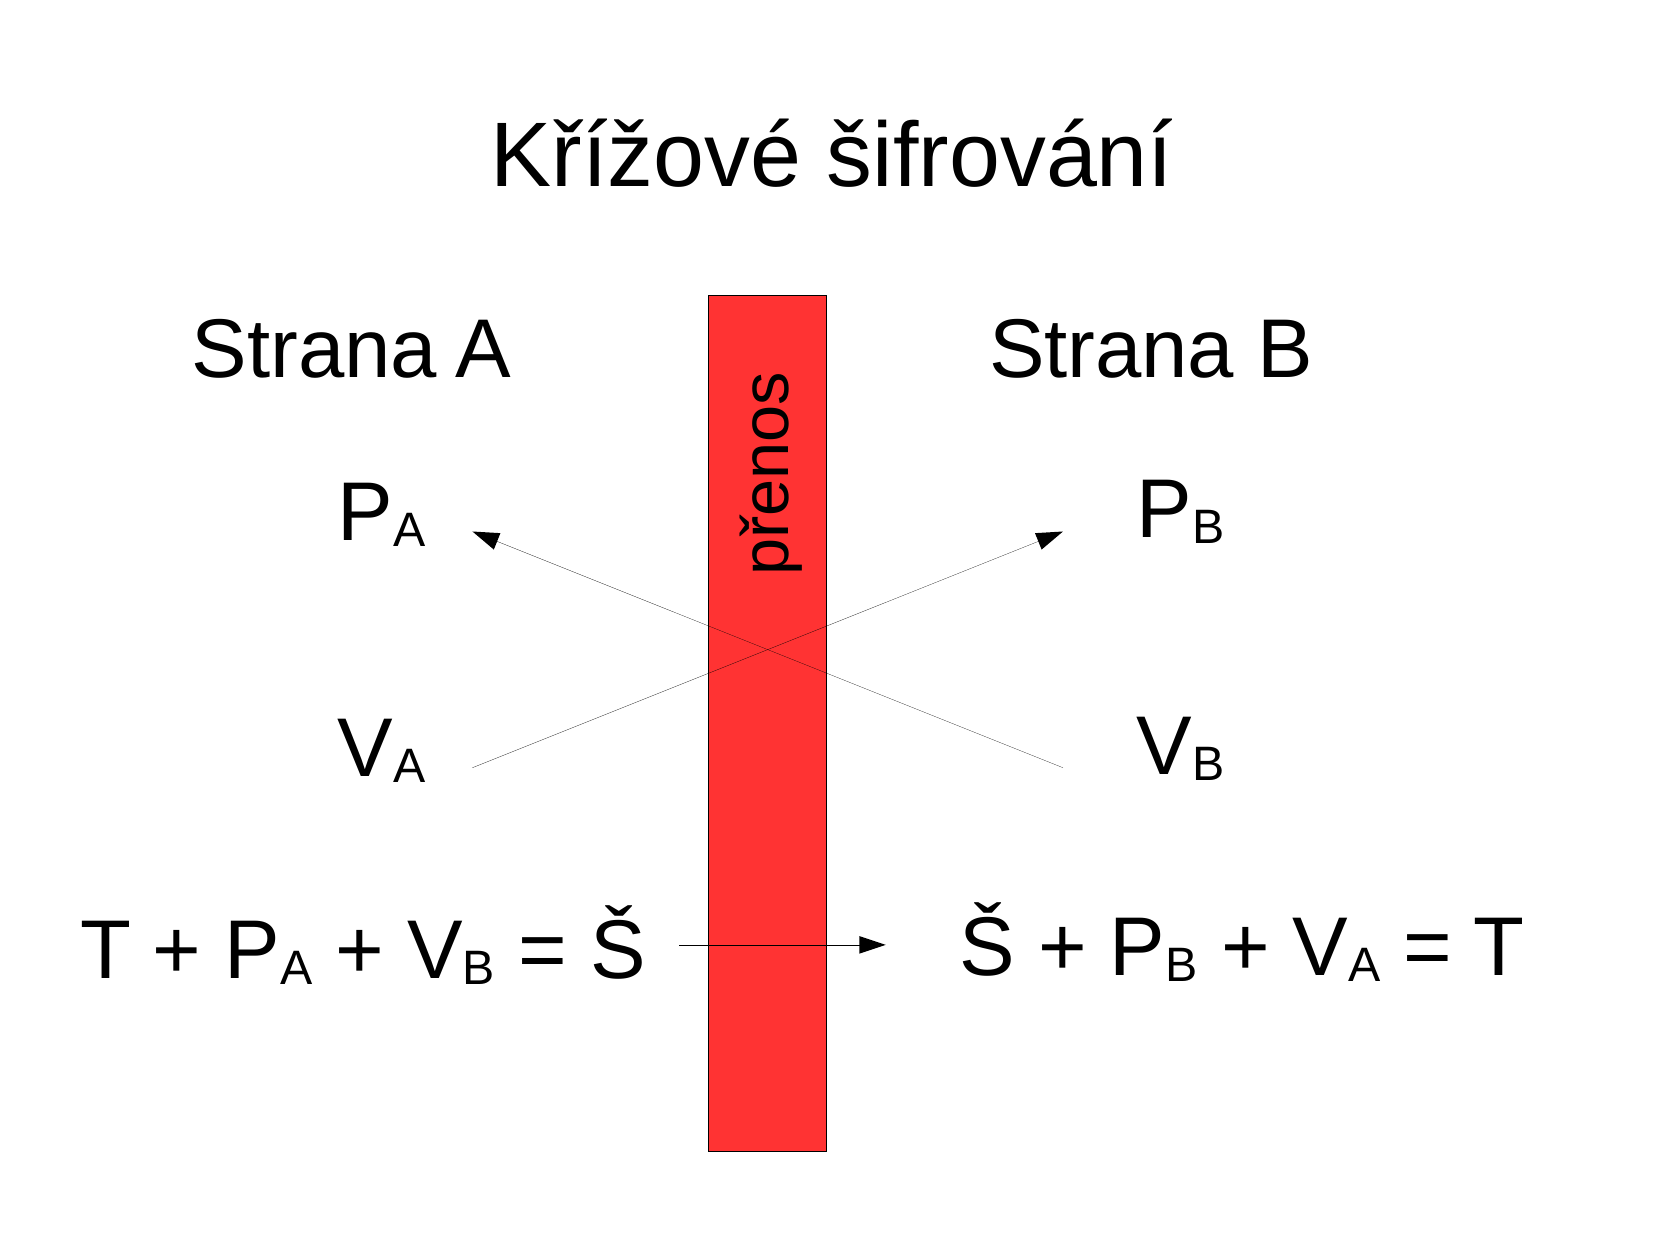

# Křížové šifrování
Strana A
Strana B
přenos
PB
PA
VB
VA
Š + PB + VA = T
T + PA + VB = Š